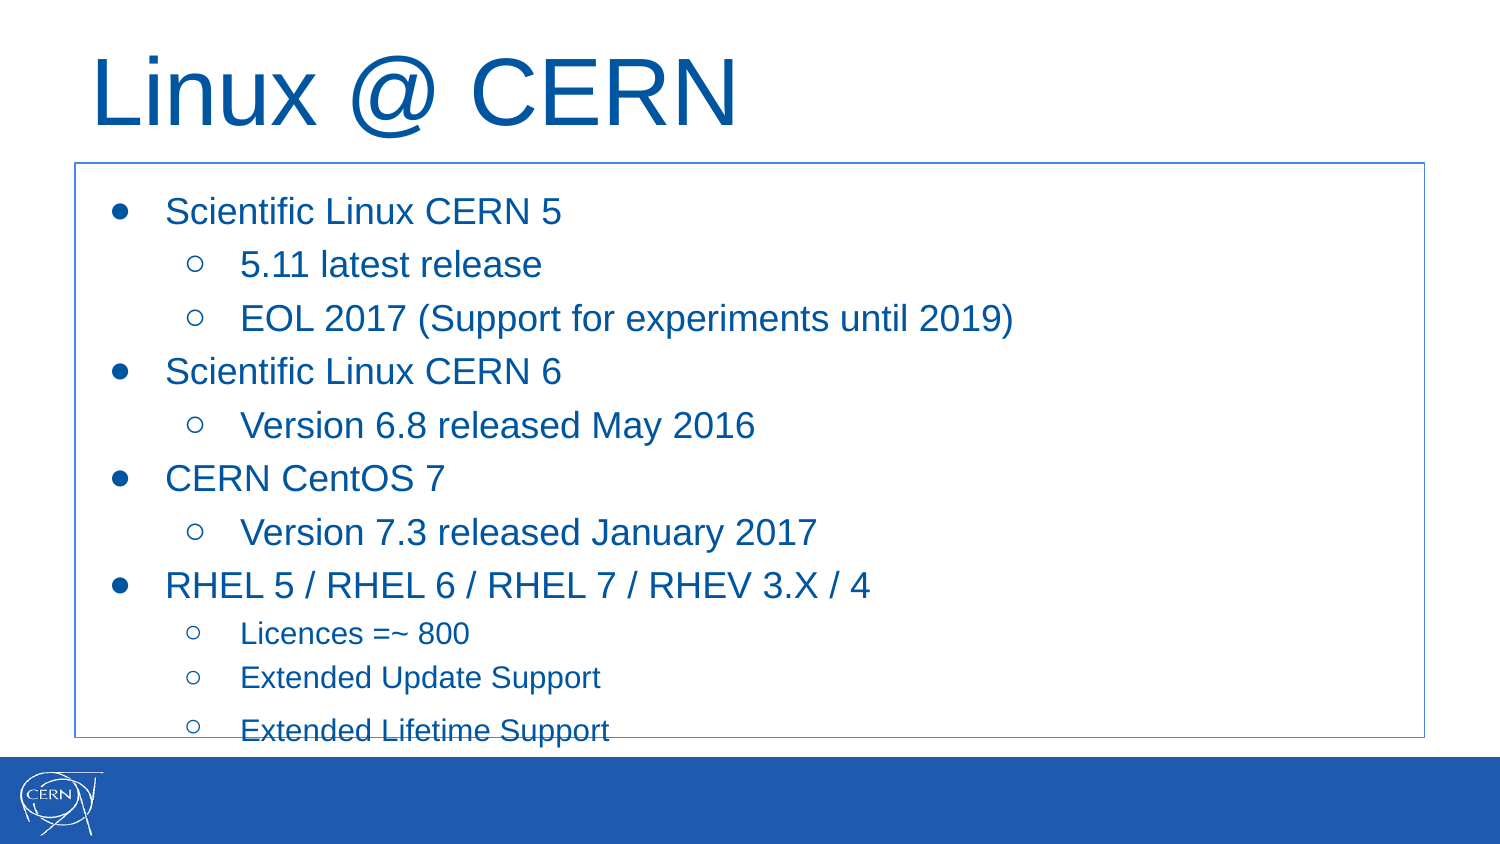

# Linux @ CERN
Scientific Linux CERN 5
5.11 latest release
EOL 2017 (Support for experiments until 2019)
Scientific Linux CERN 6
Version 6.8 released May 2016
CERN CentOS 7
Version 7.3 released January 2017
RHEL 5 / RHEL 6 / RHEL 7 / RHEV 3.X / 4
Licences =~ 800
Extended Update Support
Extended Lifetime Support